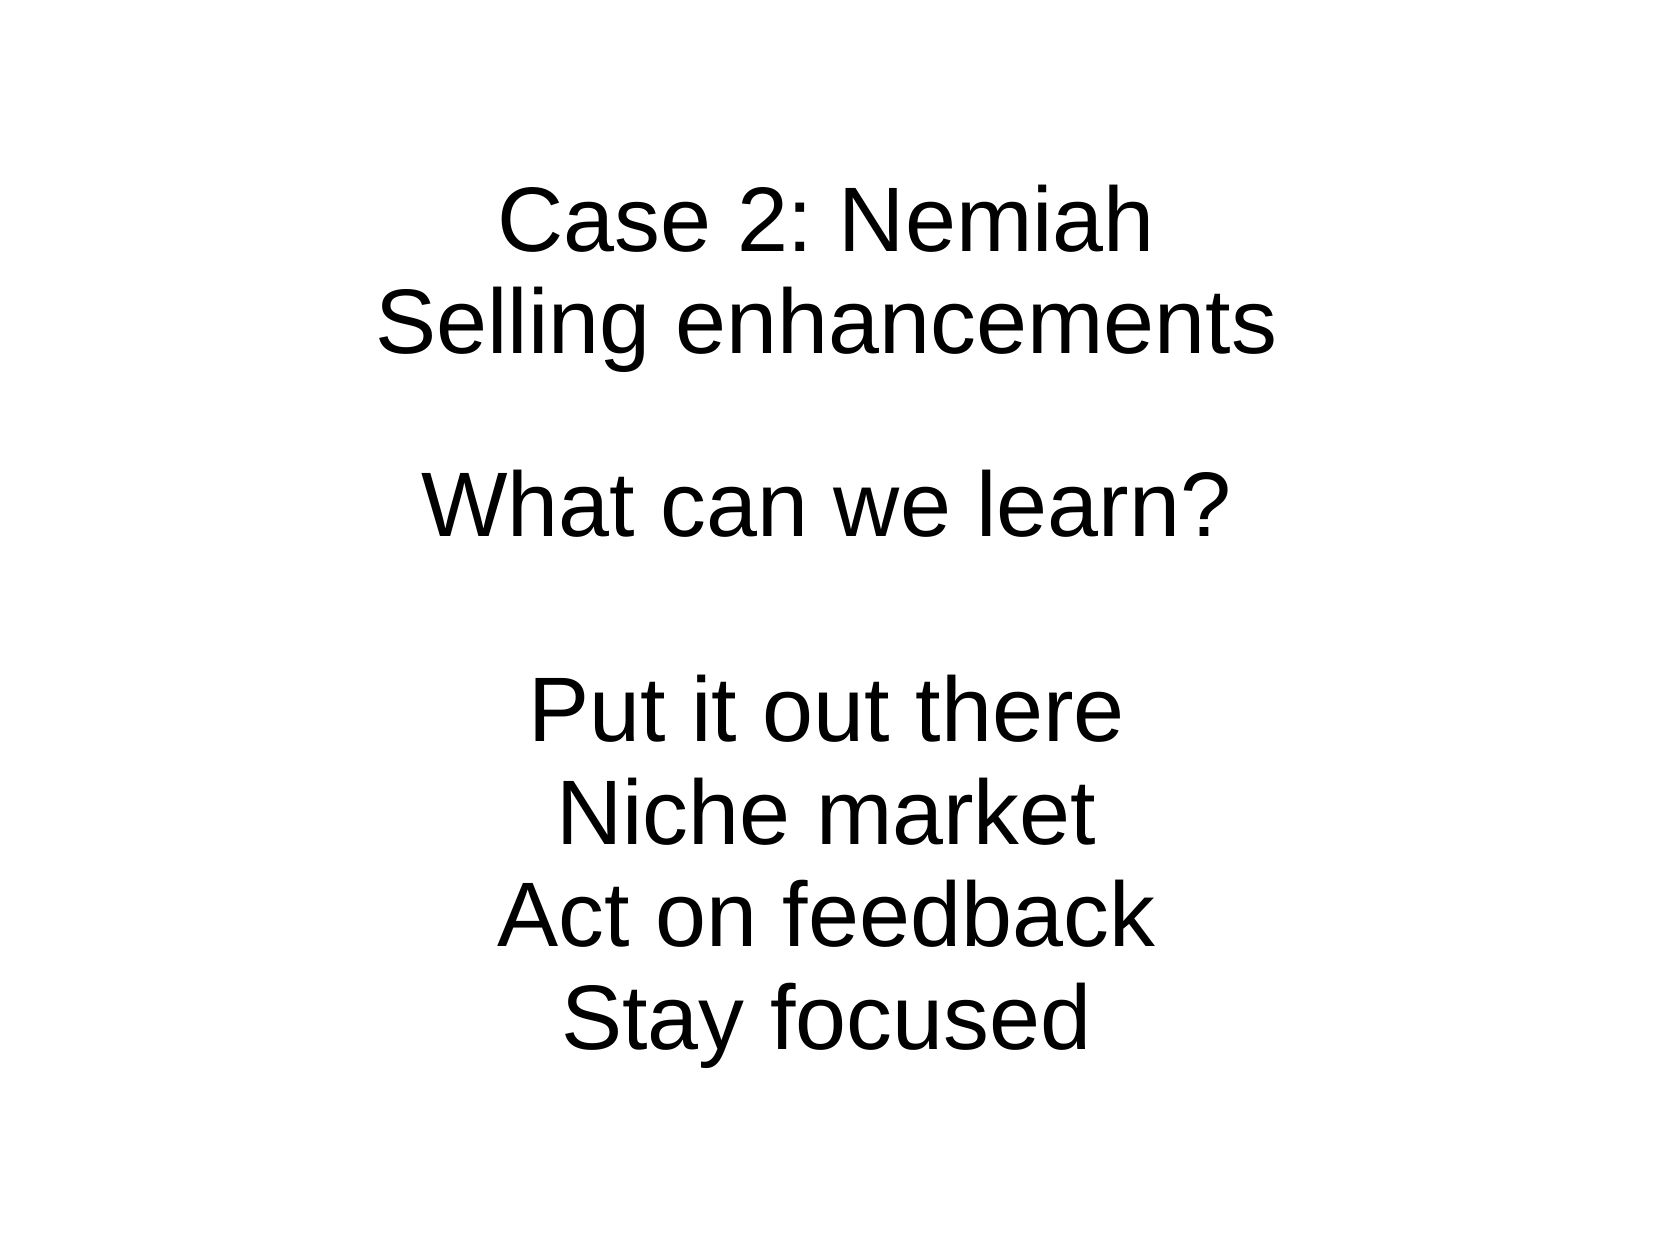

# Case 2: Nemiah Selling enhancements
What can we learn?
Put it out there
Niche market
Act on feedback
Stay focused